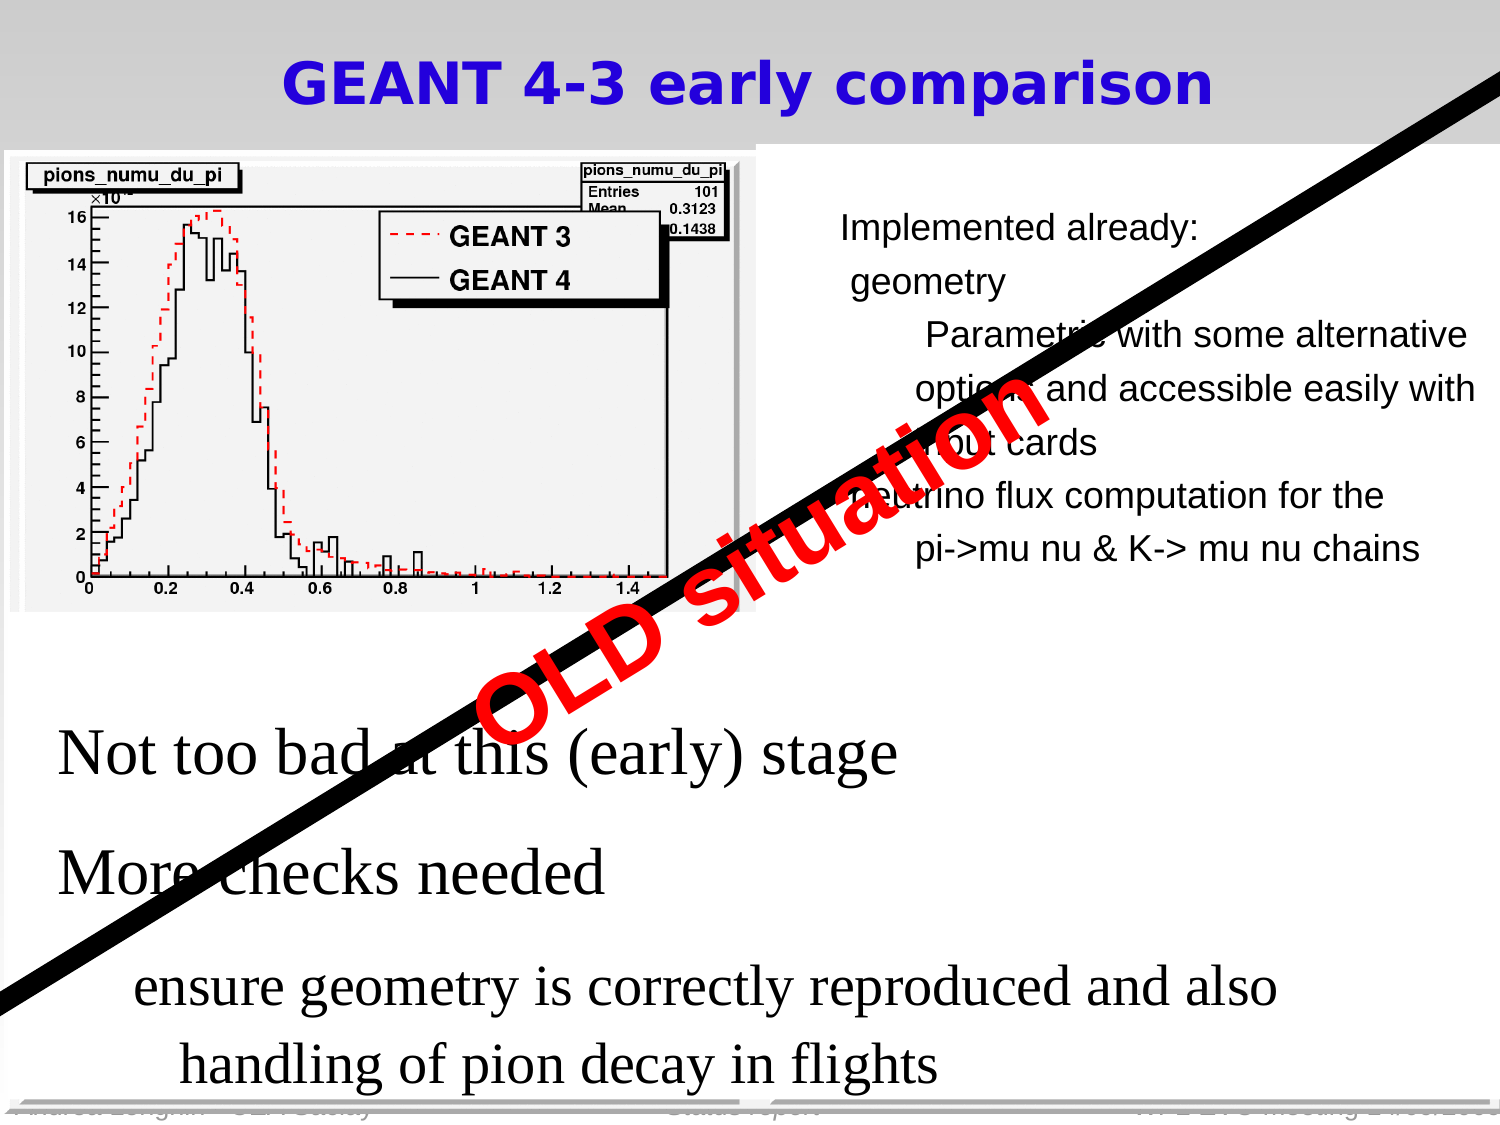

# GEANT 4-3 early comparison
OLD situation
Implemented already:
 geometry
 Parametric with some alternative options and accessible easily with input cards
 neutrino flux computation for the
pi->mu nu & K-> mu nu chains
Not too bad at this (early) stage
More checks needed
ensure geometry is correctly reproduced and also handling of pion decay in flights